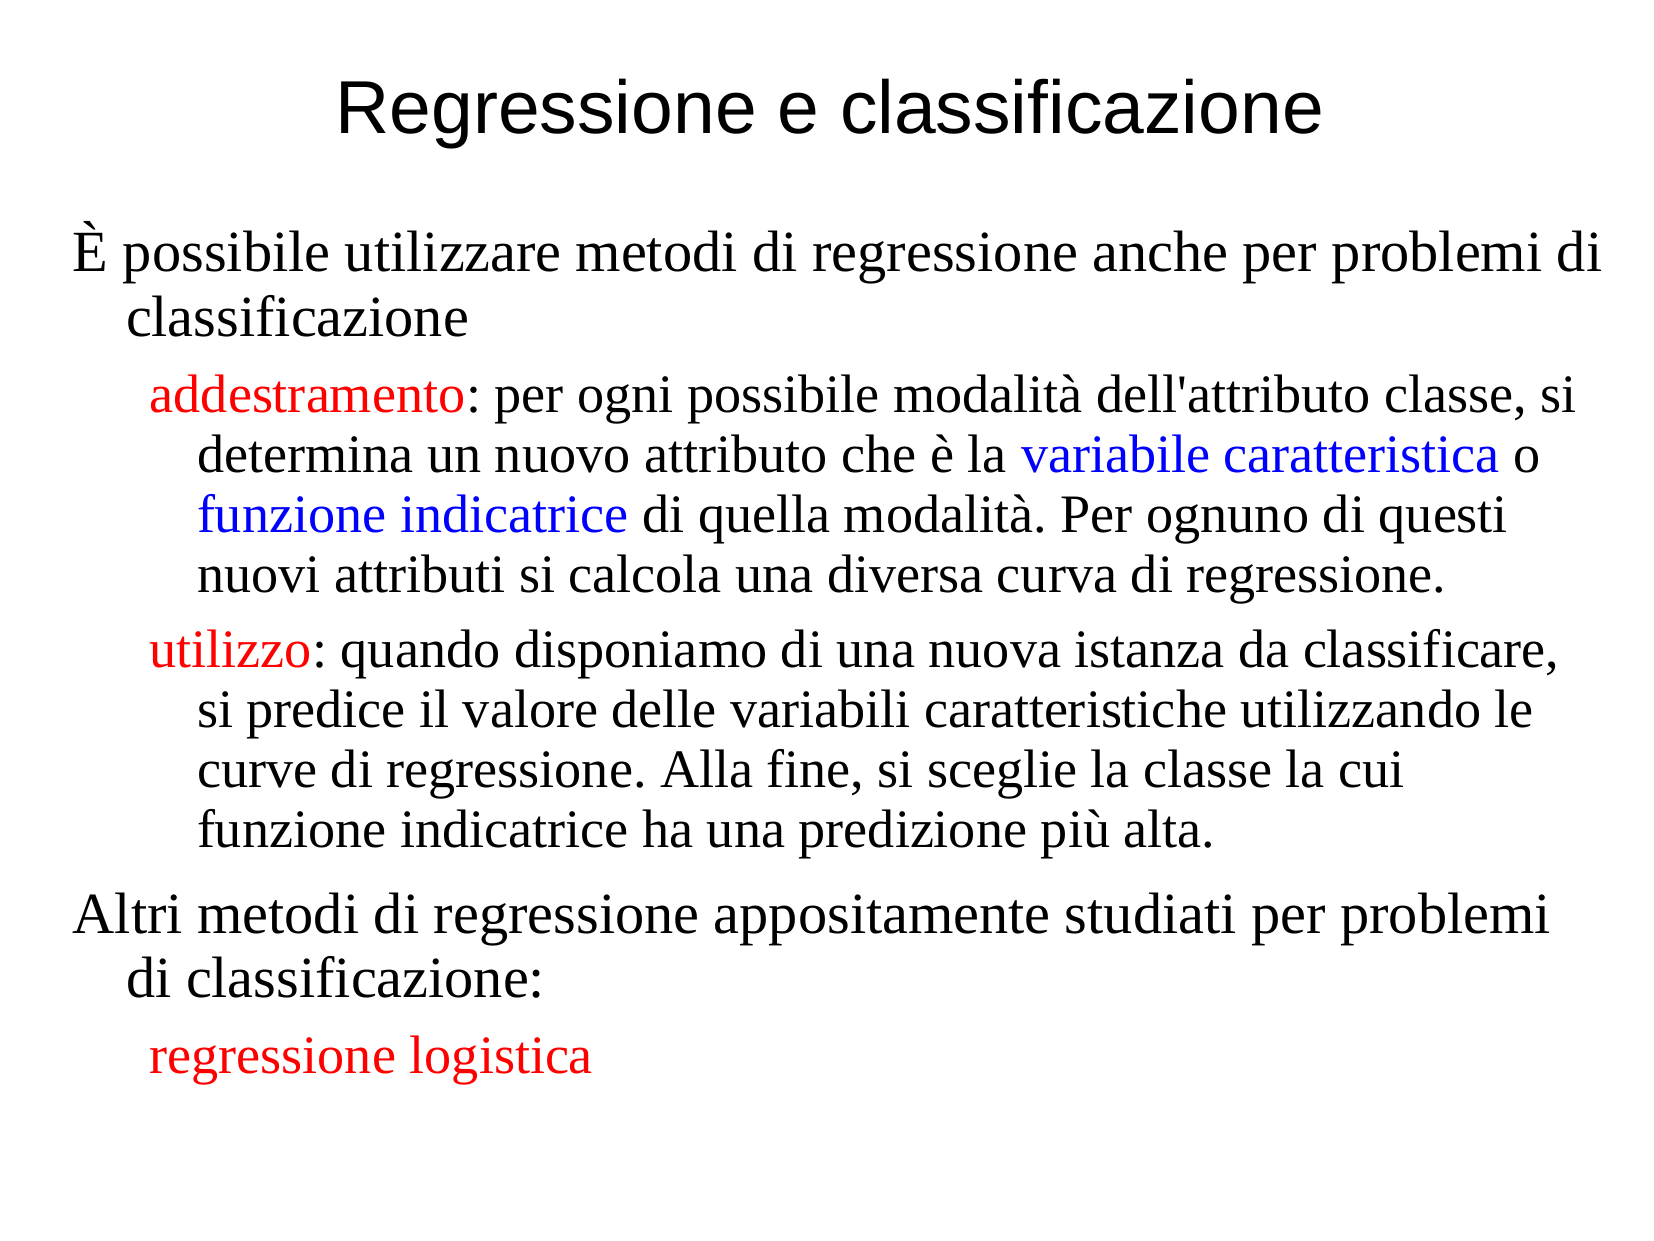

# Regressione e classificazione
È possibile utilizzare metodi di regressione anche per problemi di classificazione
addestramento: per ogni possibile modalità dell'attributo classe, si determina un nuovo attributo che è la variabile caratteristica o funzione indicatrice di quella modalità. Per ognuno di questi nuovi attributi si calcola una diversa curva di regressione.
utilizzo: quando disponiamo di una nuova istanza da classificare, si predice il valore delle variabili caratteristiche utilizzando le curve di regressione. Alla fine, si sceglie la classe la cui funzione indicatrice ha una predizione più alta.
Altri metodi di regressione appositamente studiati per problemi di classificazione:
regressione logistica